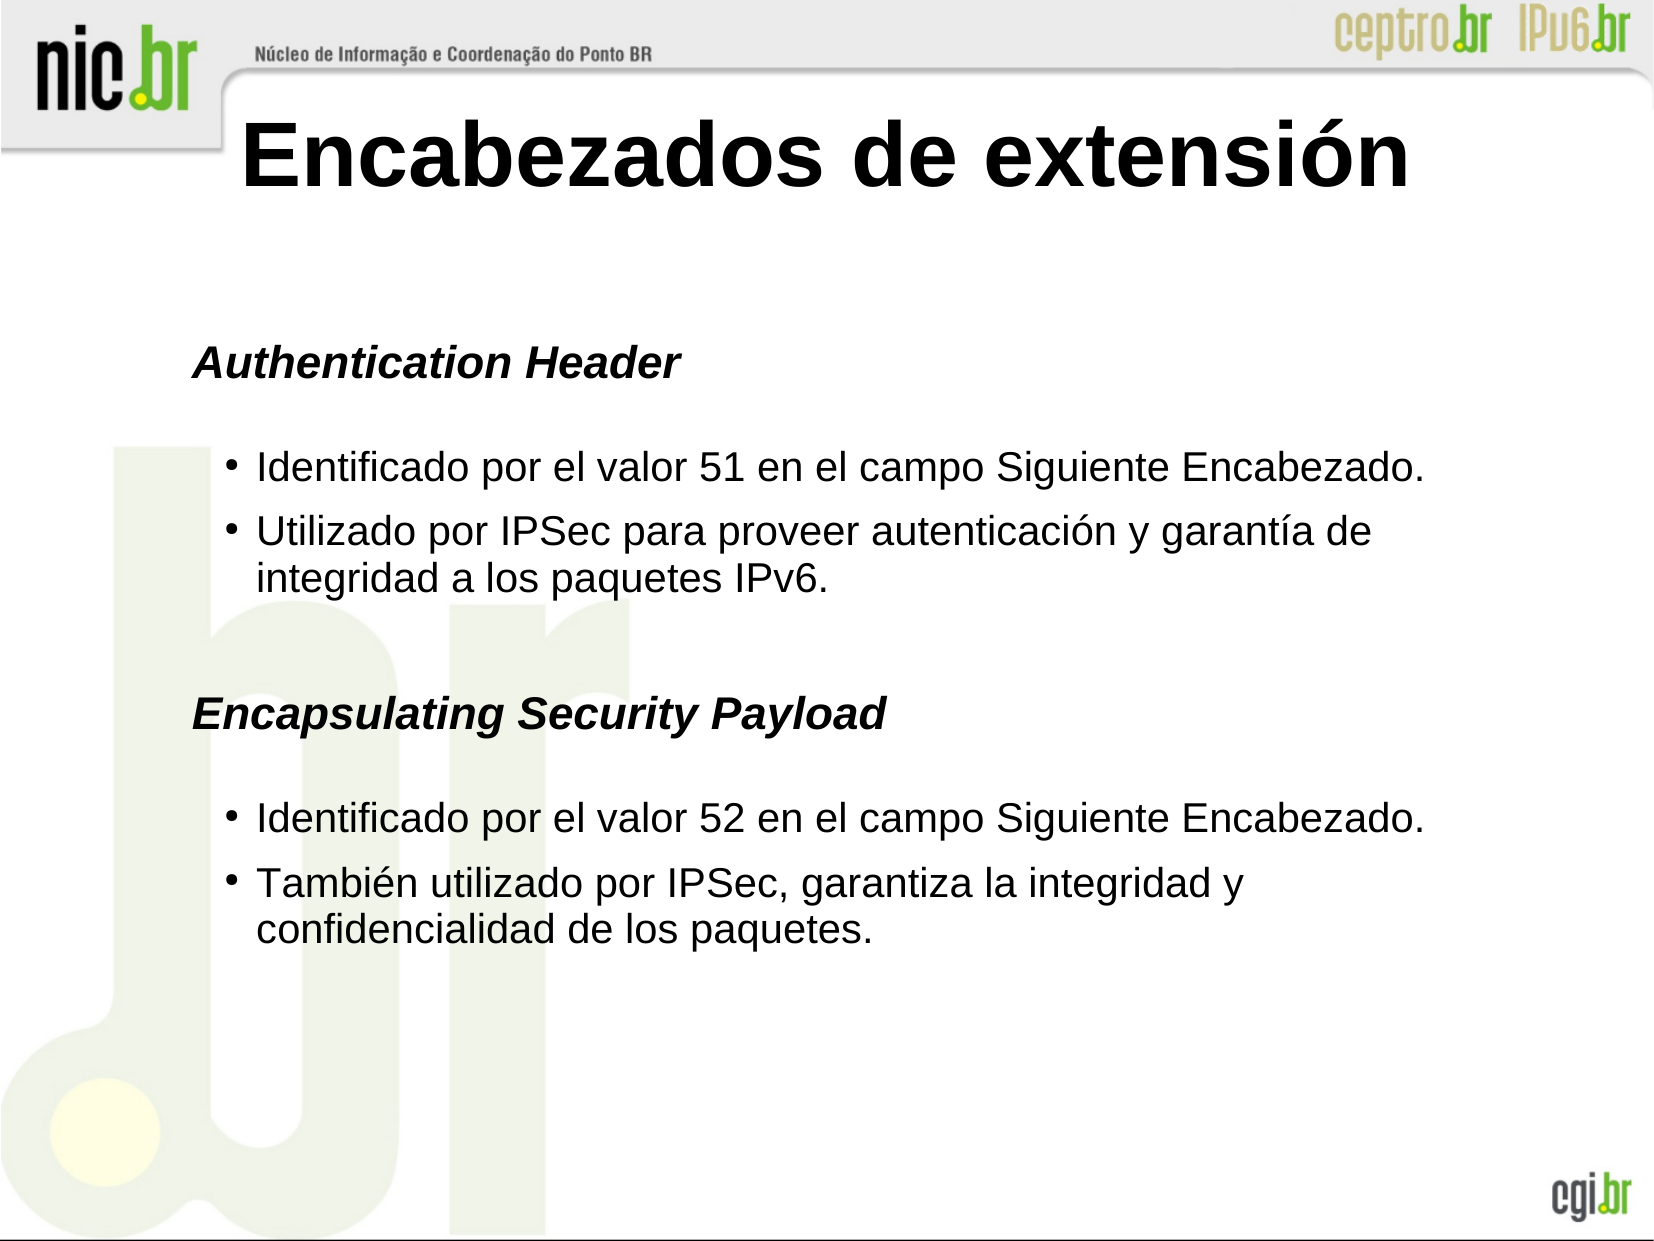

Encabezados de extensión
Authentication Header
Identificado por el valor 51 en el campo Siguiente Encabezado.
Utilizado por IPSec para proveer autenticación y garantía de integridad a los paquetes IPv6.
Encapsulating Security Payload
Identificado por el valor 52 en el campo Siguiente Encabezado.
También utilizado por IPSec, garantiza la integridad y confidencialidad de los paquetes.